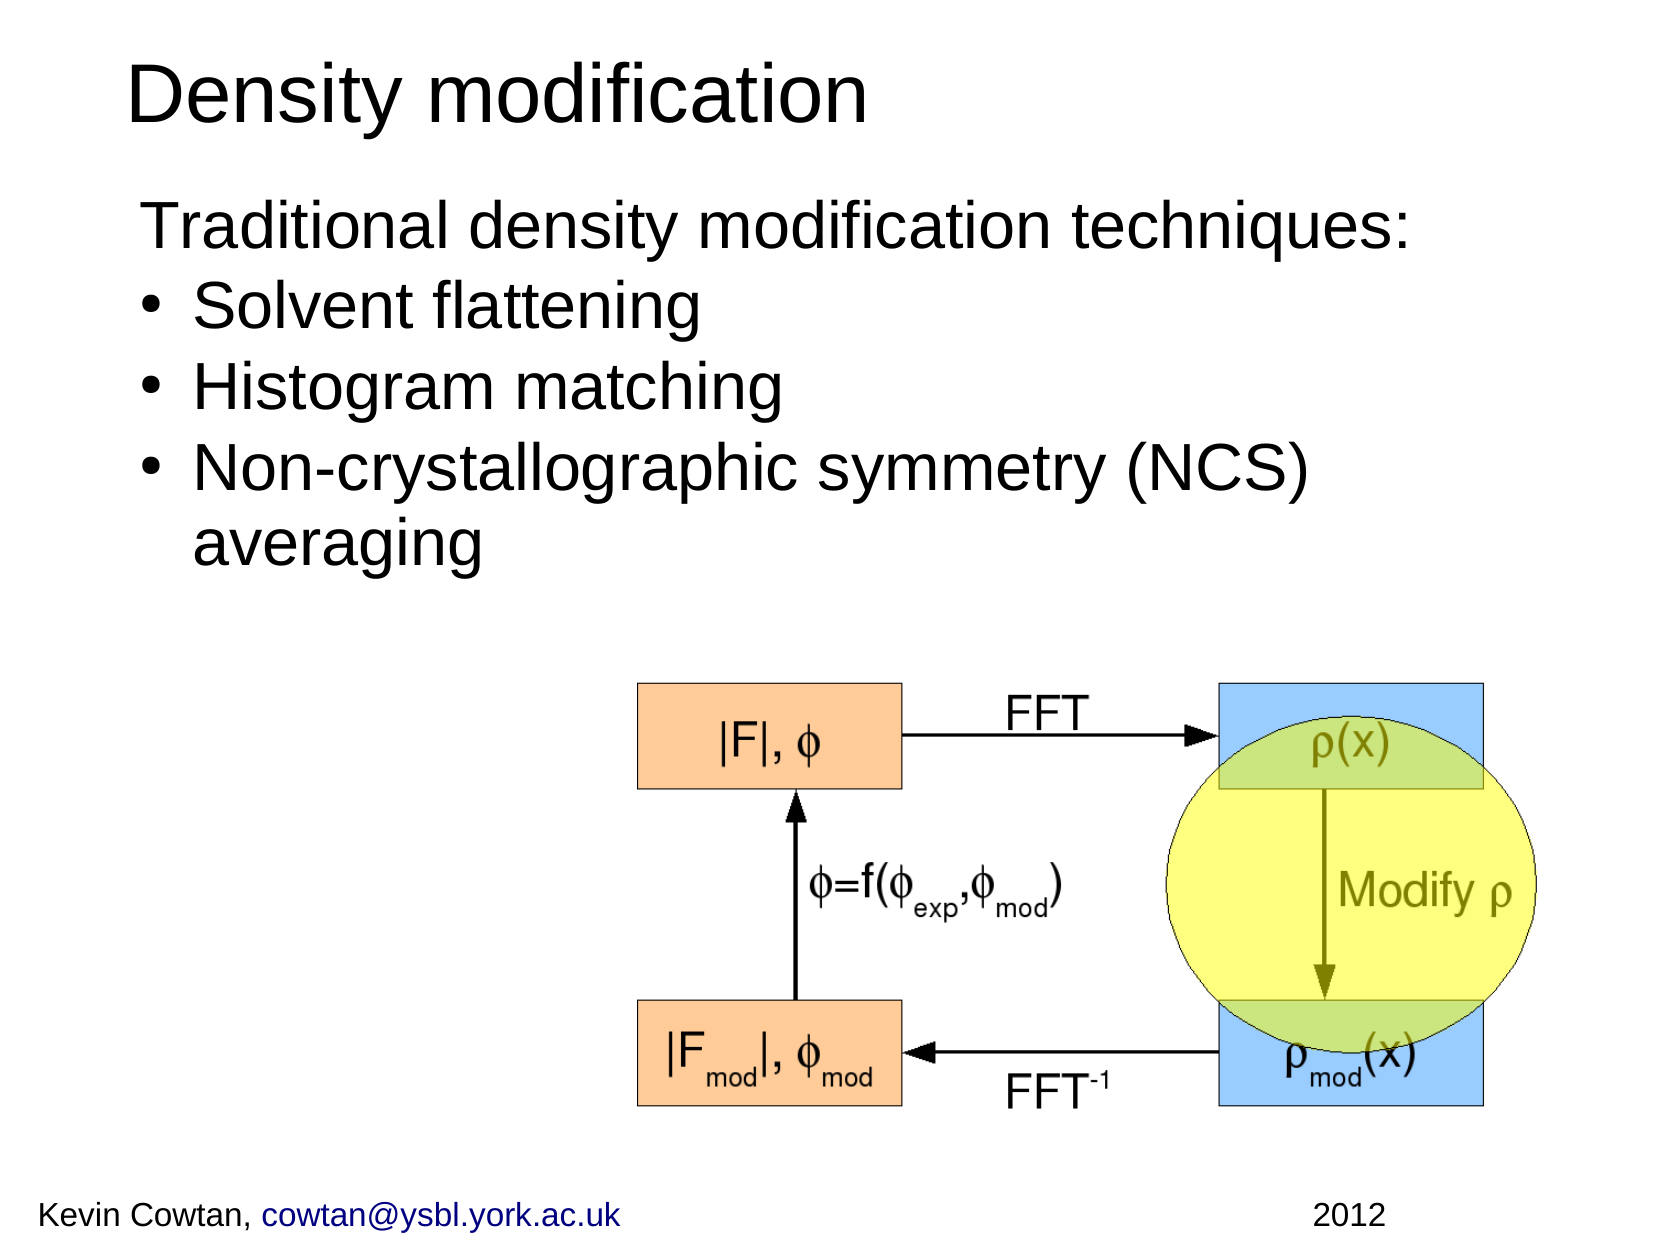

# Density modification
Traditional density modification techniques:
Solvent flattening
Histogram matching
Non-crystallographic symmetry (NCS) averaging